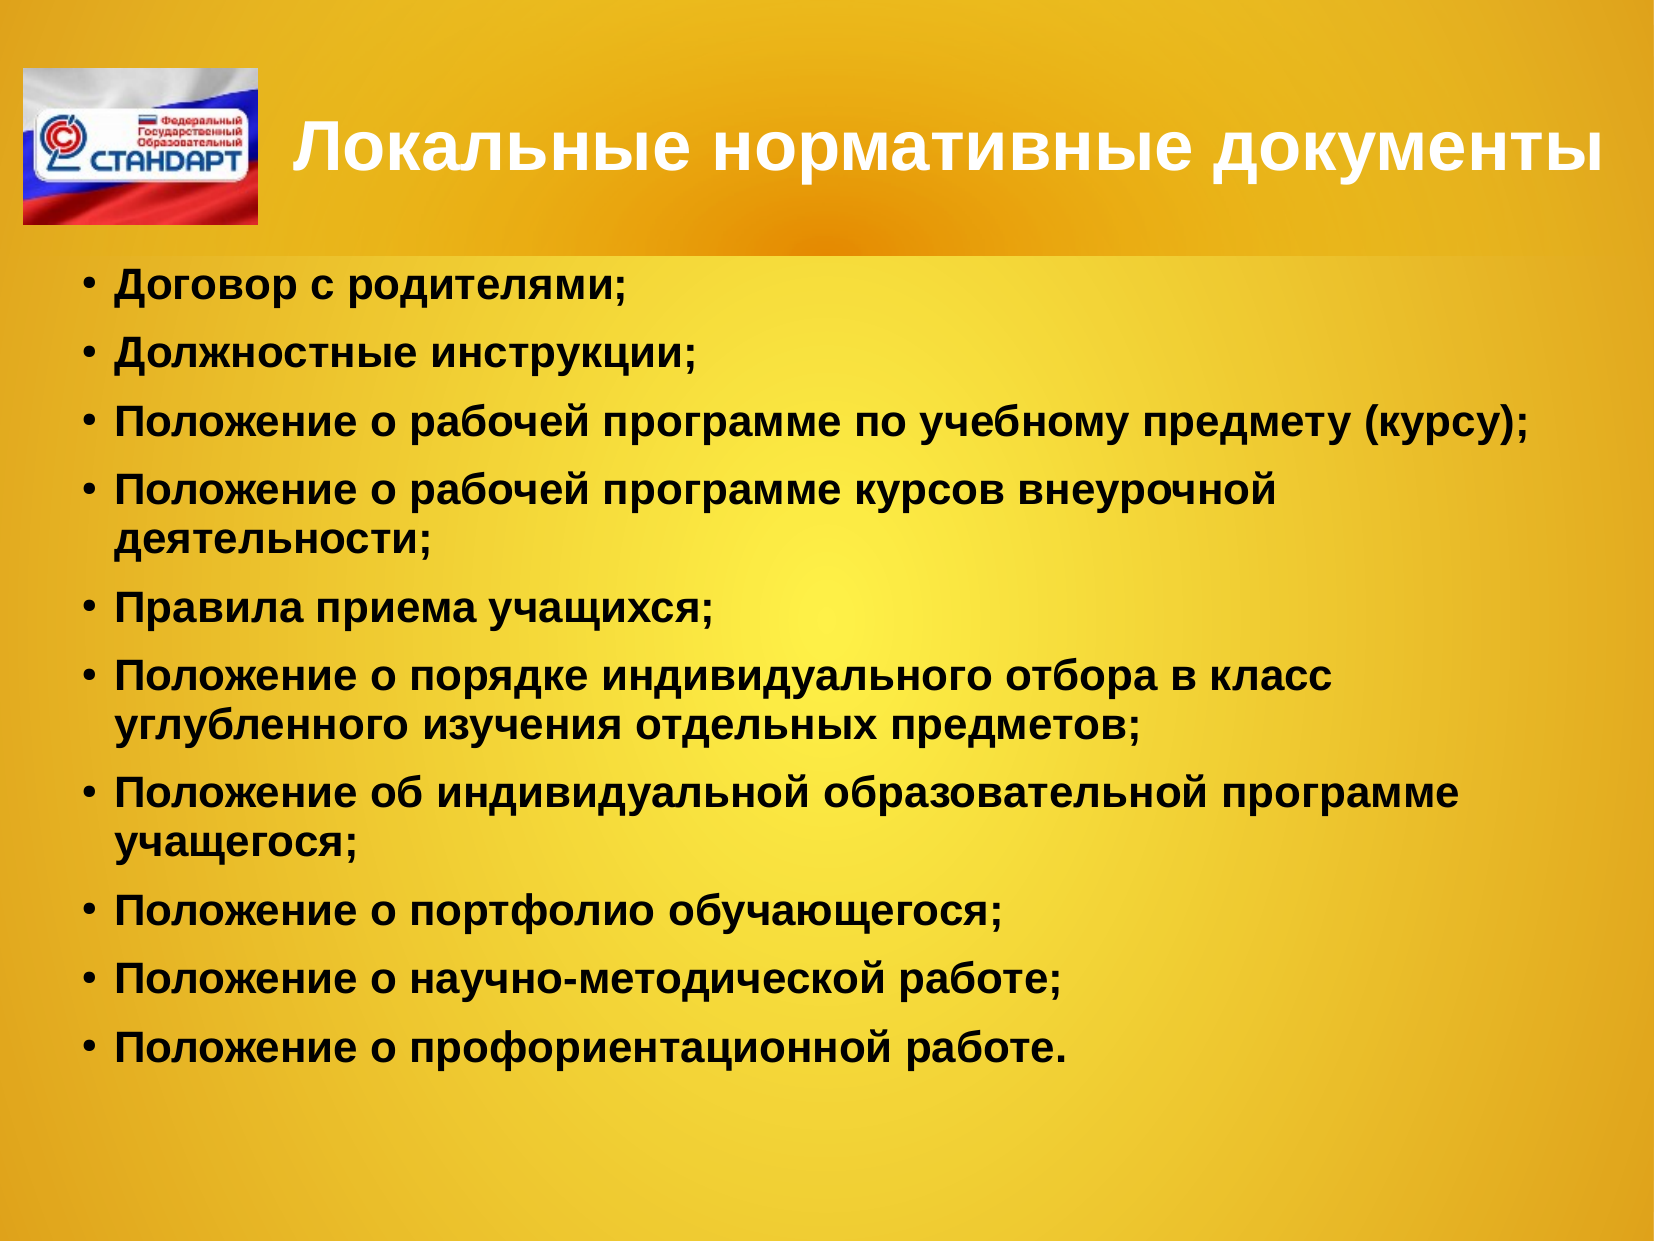

# Локальные нормативные документы
Договор с родителями;
Должностные инструкции;
Положение о рабочей программе по учебному предмету (курсу);
Положение о рабочей программе курсов внеурочной деятельности;
Правила приема учащихся;
Положение о порядке индивидуального отбора в класс углубленного изучения отдельных предметов;
Положение об индивидуальной образовательной программе учащегося;
Положение о портфолио обучающегося;
Положение о научно-методической работе;
Положение о профориентационной работе.